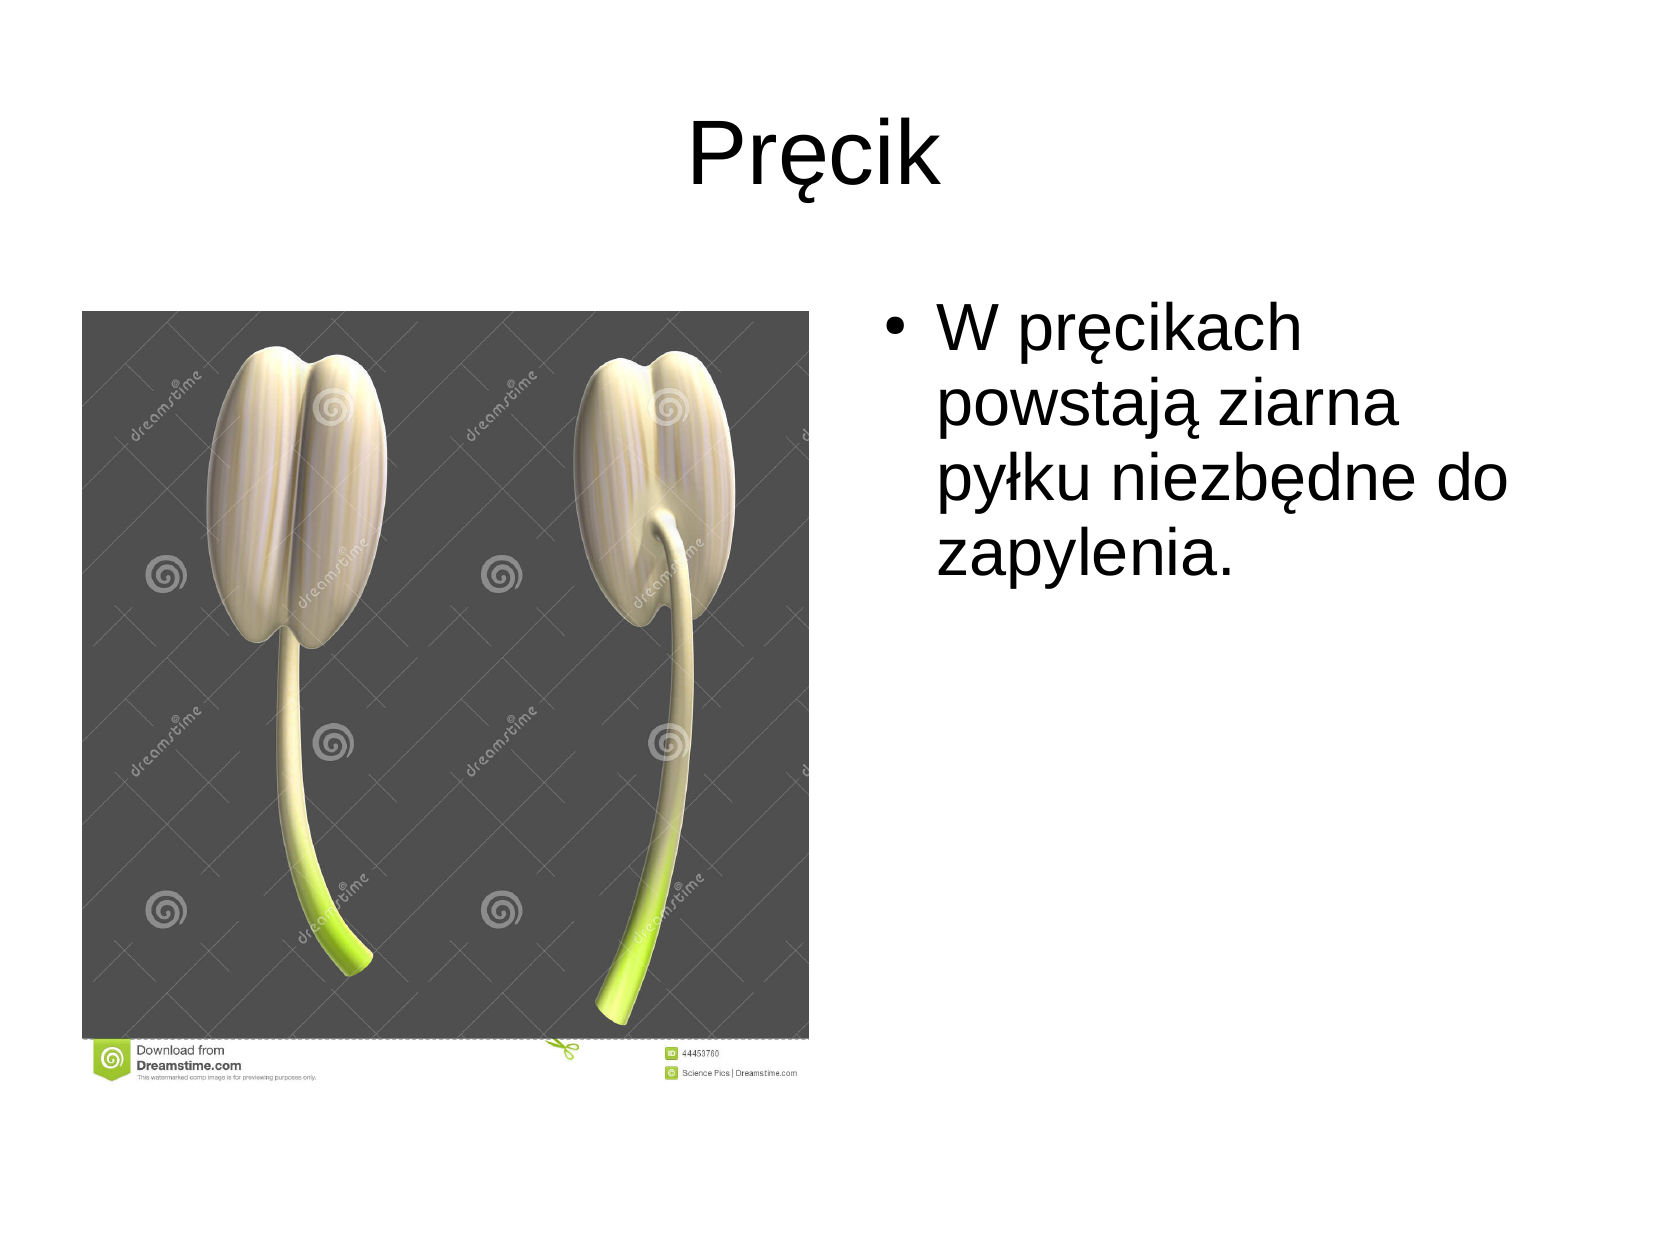

# Pręcik
W pręcikach powstają ziarna pyłku niezbędne do zapylenia.